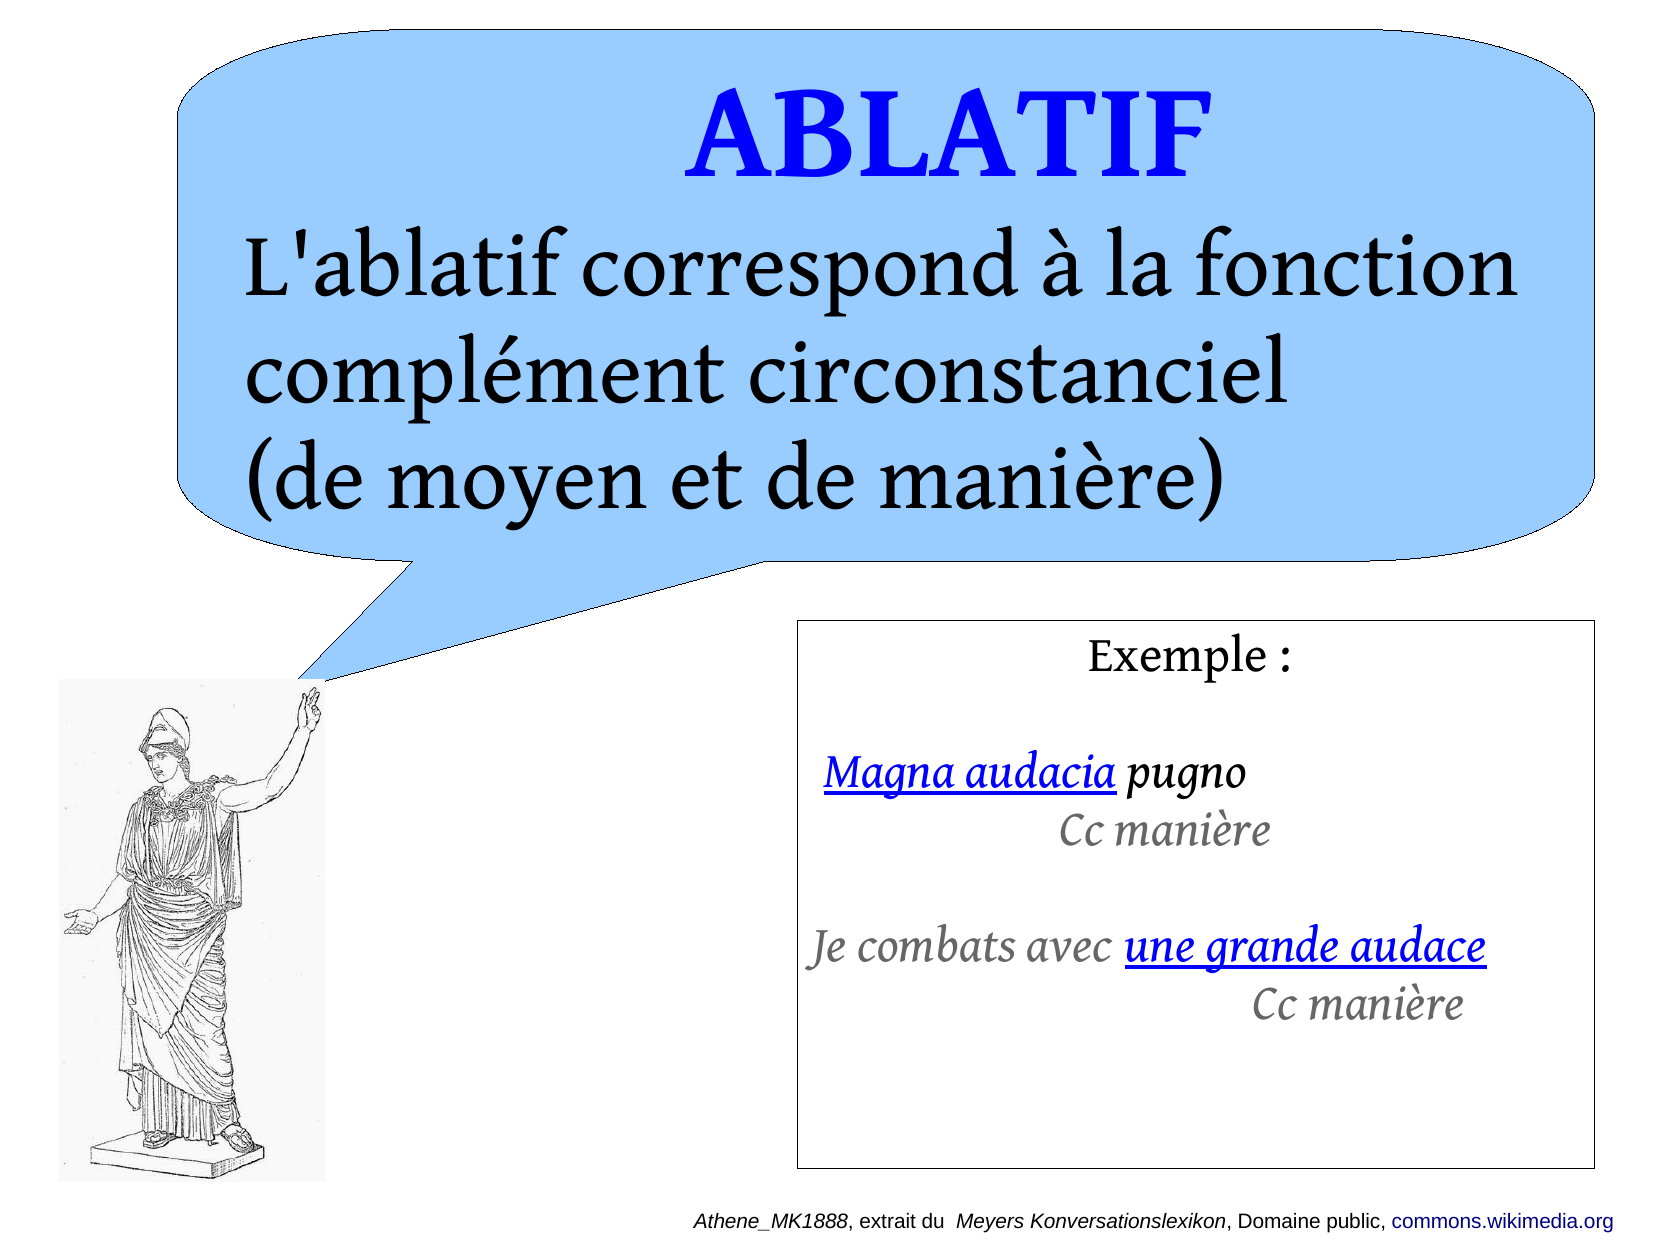

ABLATIF
L'ablatif correspond à la fonction
complément circonstanciel
(de moyen et de manière)
Exemple :
 Magna audacia pugno
 Cc manière
Je combats avec une grande audace
 Cc manière
Athene_MK1888, extrait du Meyers Konversationslexikon, Domaine public, commons.wikimedia.org